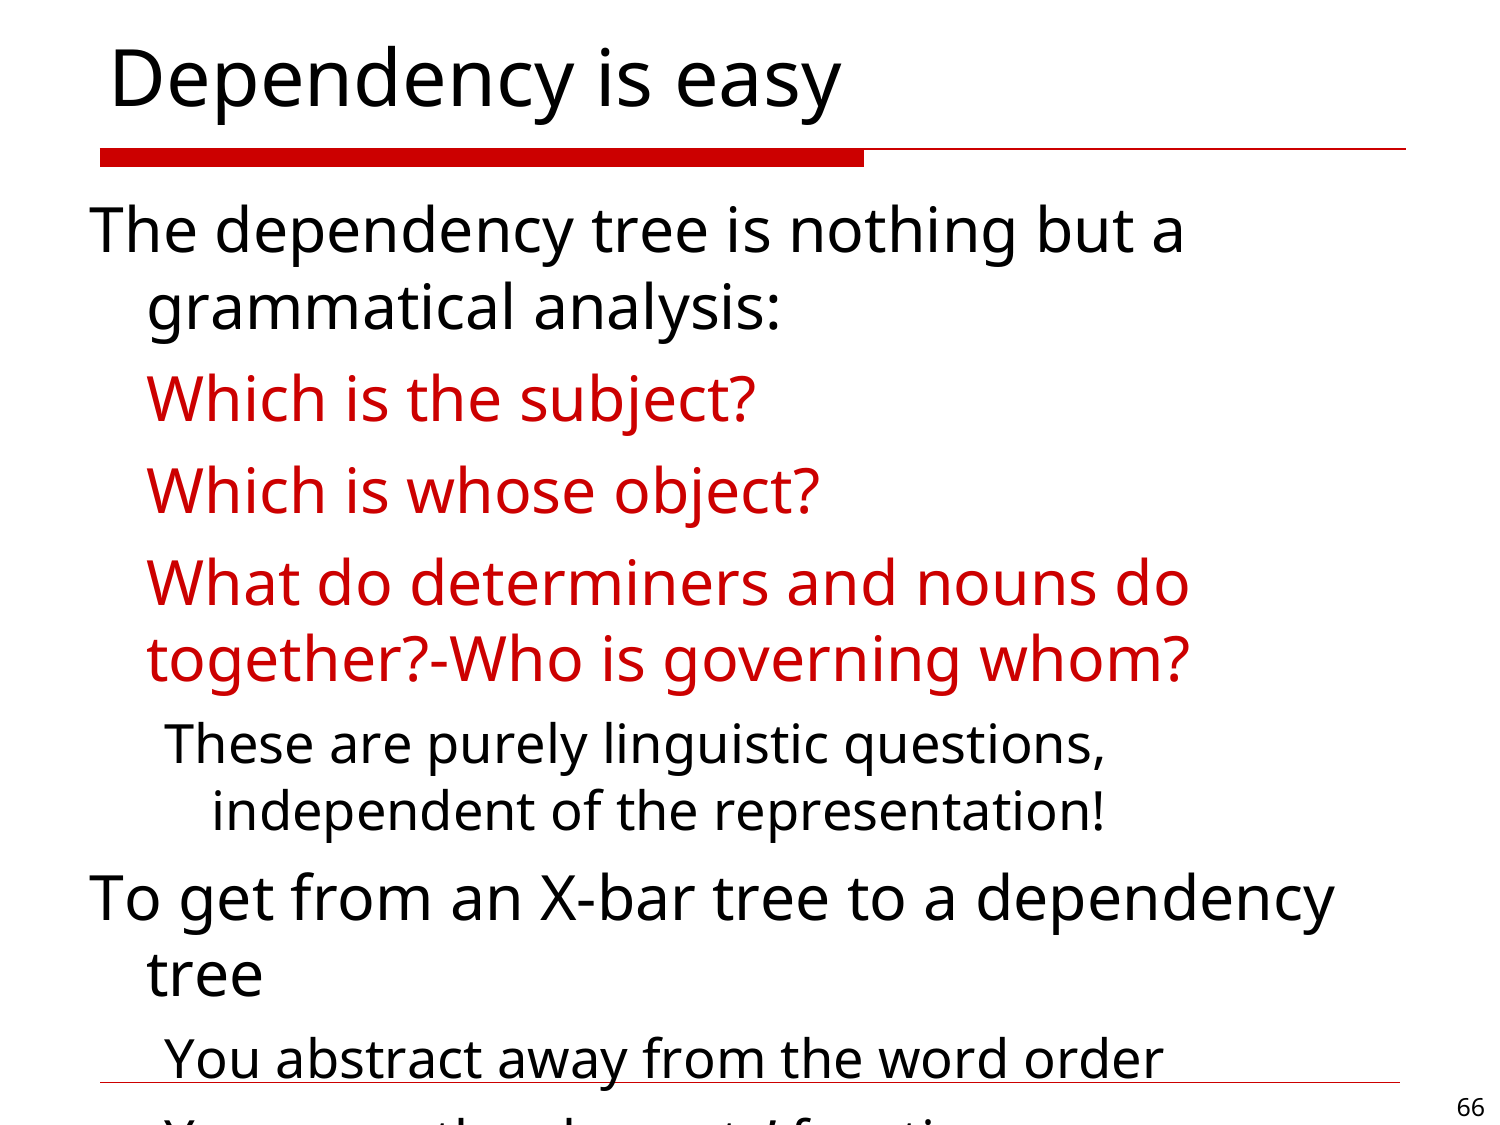

# Dependency is easy
The dependency tree is nothing but a grammatical analysis:
	Which is the subject?
	Which is whose object?
	What do determiners and nouns do together?-Who is governing whom?
These are purely linguistic questions, independent of the representation!
To get from an X-bar tree to a dependency tree
You abstract away from the word order
You name the elements’ functions
66